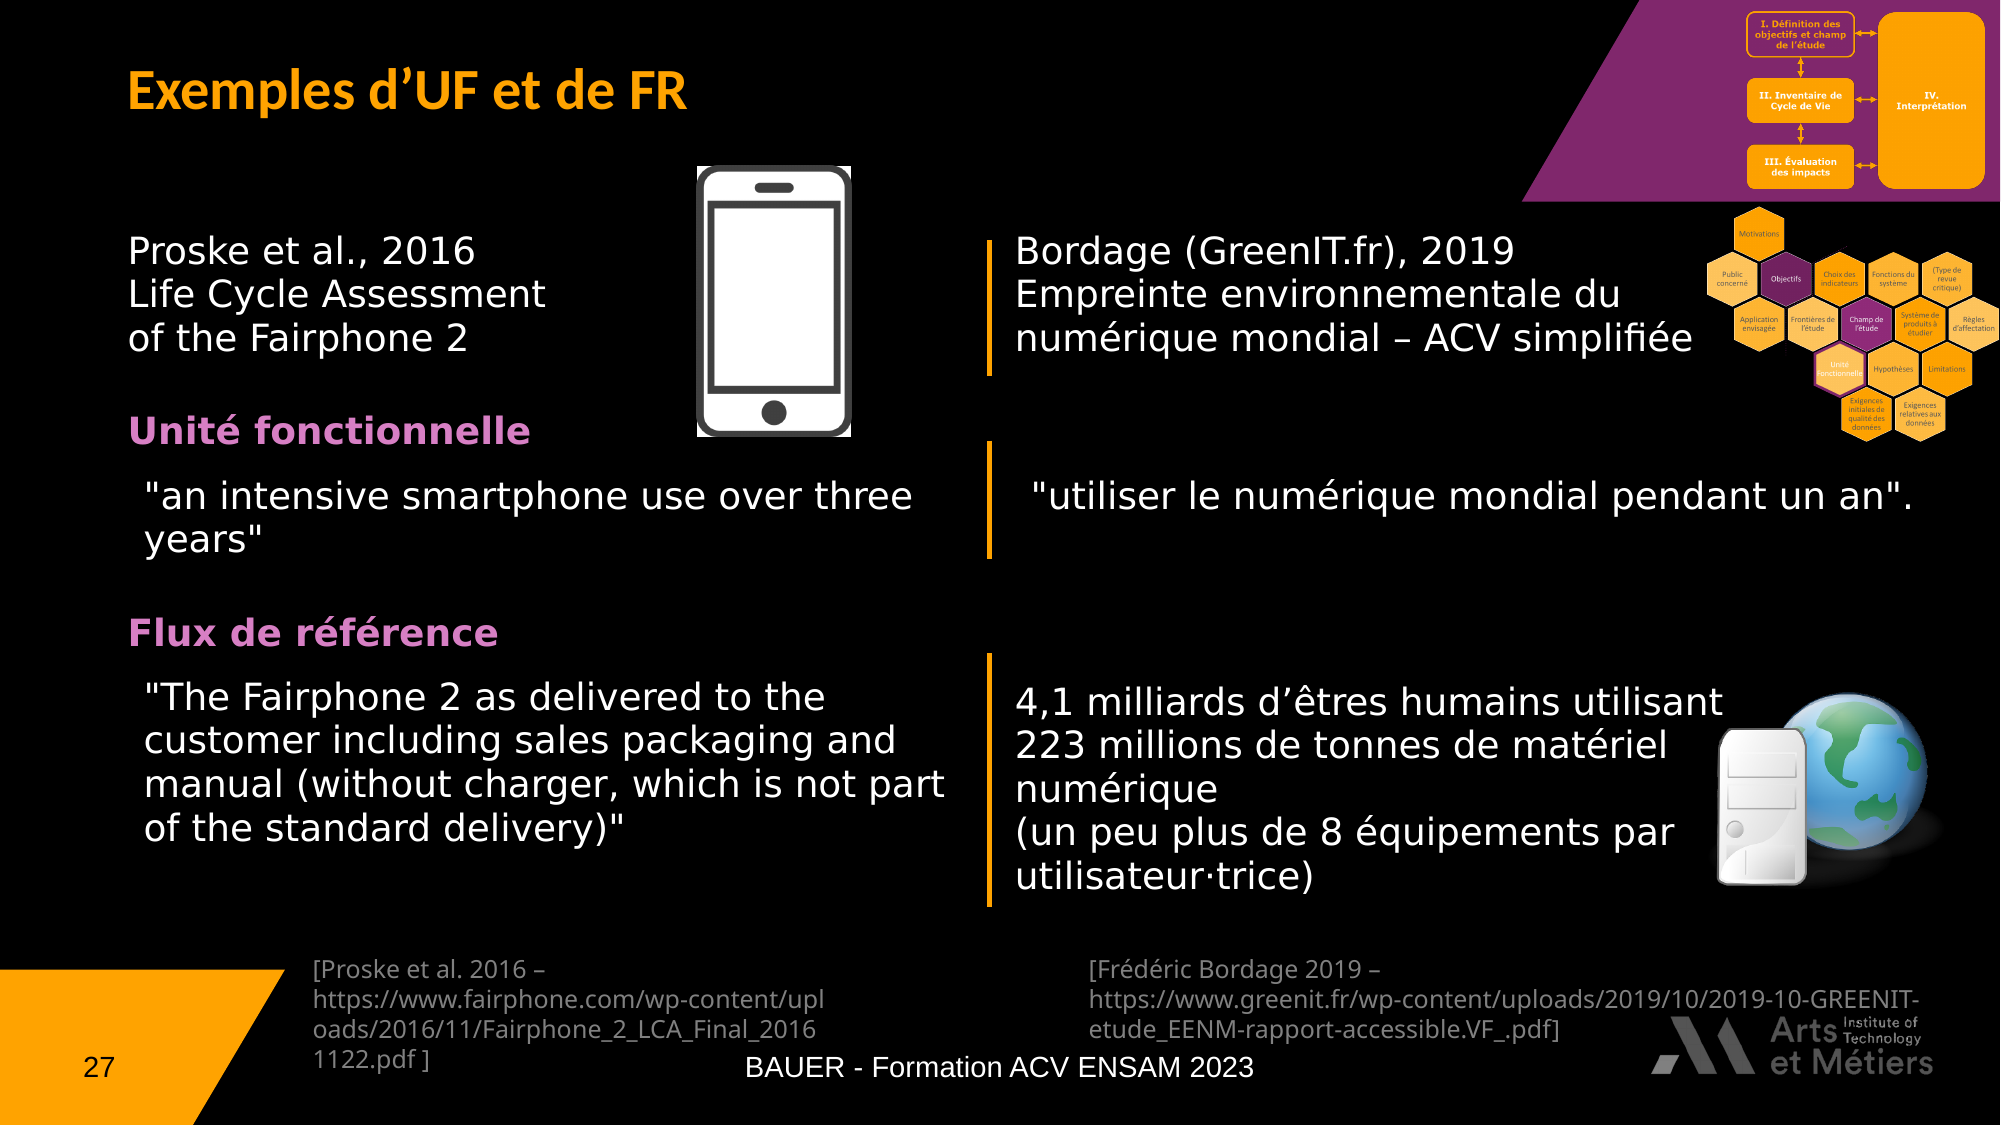

# Exemples d’UF et de FR
| Proske et al., 2016 Life Cycle Assessment of the Fairphone 2 Unité fonctionnelle "an intensive smartphone use over three years" Flux de référence "The Fairphone 2 as delivered to the customer including sales packaging and manual (without charger, which is not part of the standard delivery)" | Bordage (GreenIT.fr), 2019 Empreinte environnementale du numérique mondial – ACV simplifiée "utiliser le numérique mondial pendant un an". 4,1 milliards d’êtres humains utilisant 223 millions de tonnes de matériel numérique (un peu plus de 8 équipements par utilisateur·trice) |
| --- | --- |
[Frédéric Bordage 2019 –
https://www.greenit.fr/wp-content/uploads/2019/10/2019-10-GREENIT-etude_EENM-rapport-accessible.VF_.pdf]
[Proske et al. 2016 –
https://www.fairphone.com/wp-content/uploads/2016/11/Fairphone_2_LCA_Final_20161122.pdf ]